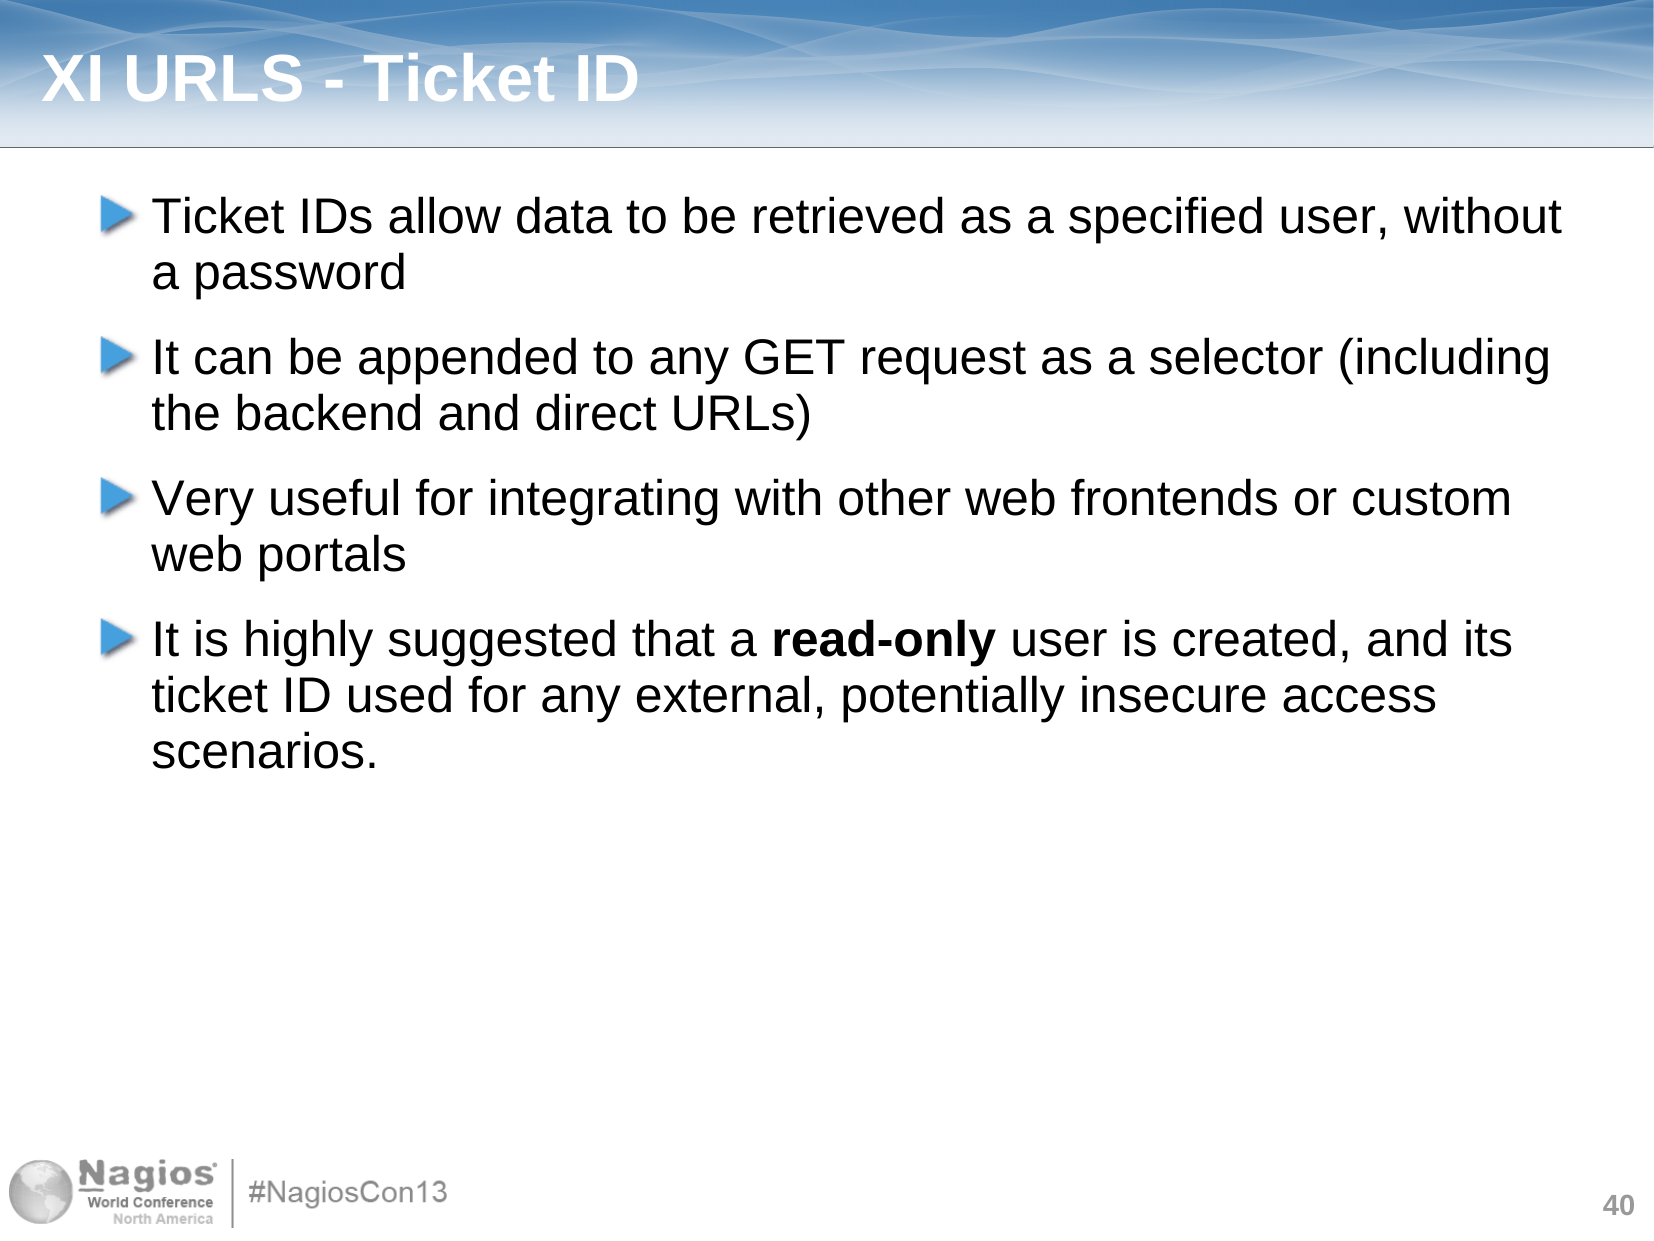

# XI URLS - Ticket ID
Ticket IDs allow data to be retrieved as a specified user, without a password
It can be appended to any GET request as a selector (including the backend and direct URLs)
Very useful for integrating with other web frontends or custom web portals
It is highly suggested that a read-only user is created, and its ticket ID used for any external, potentially insecure access scenarios.
40